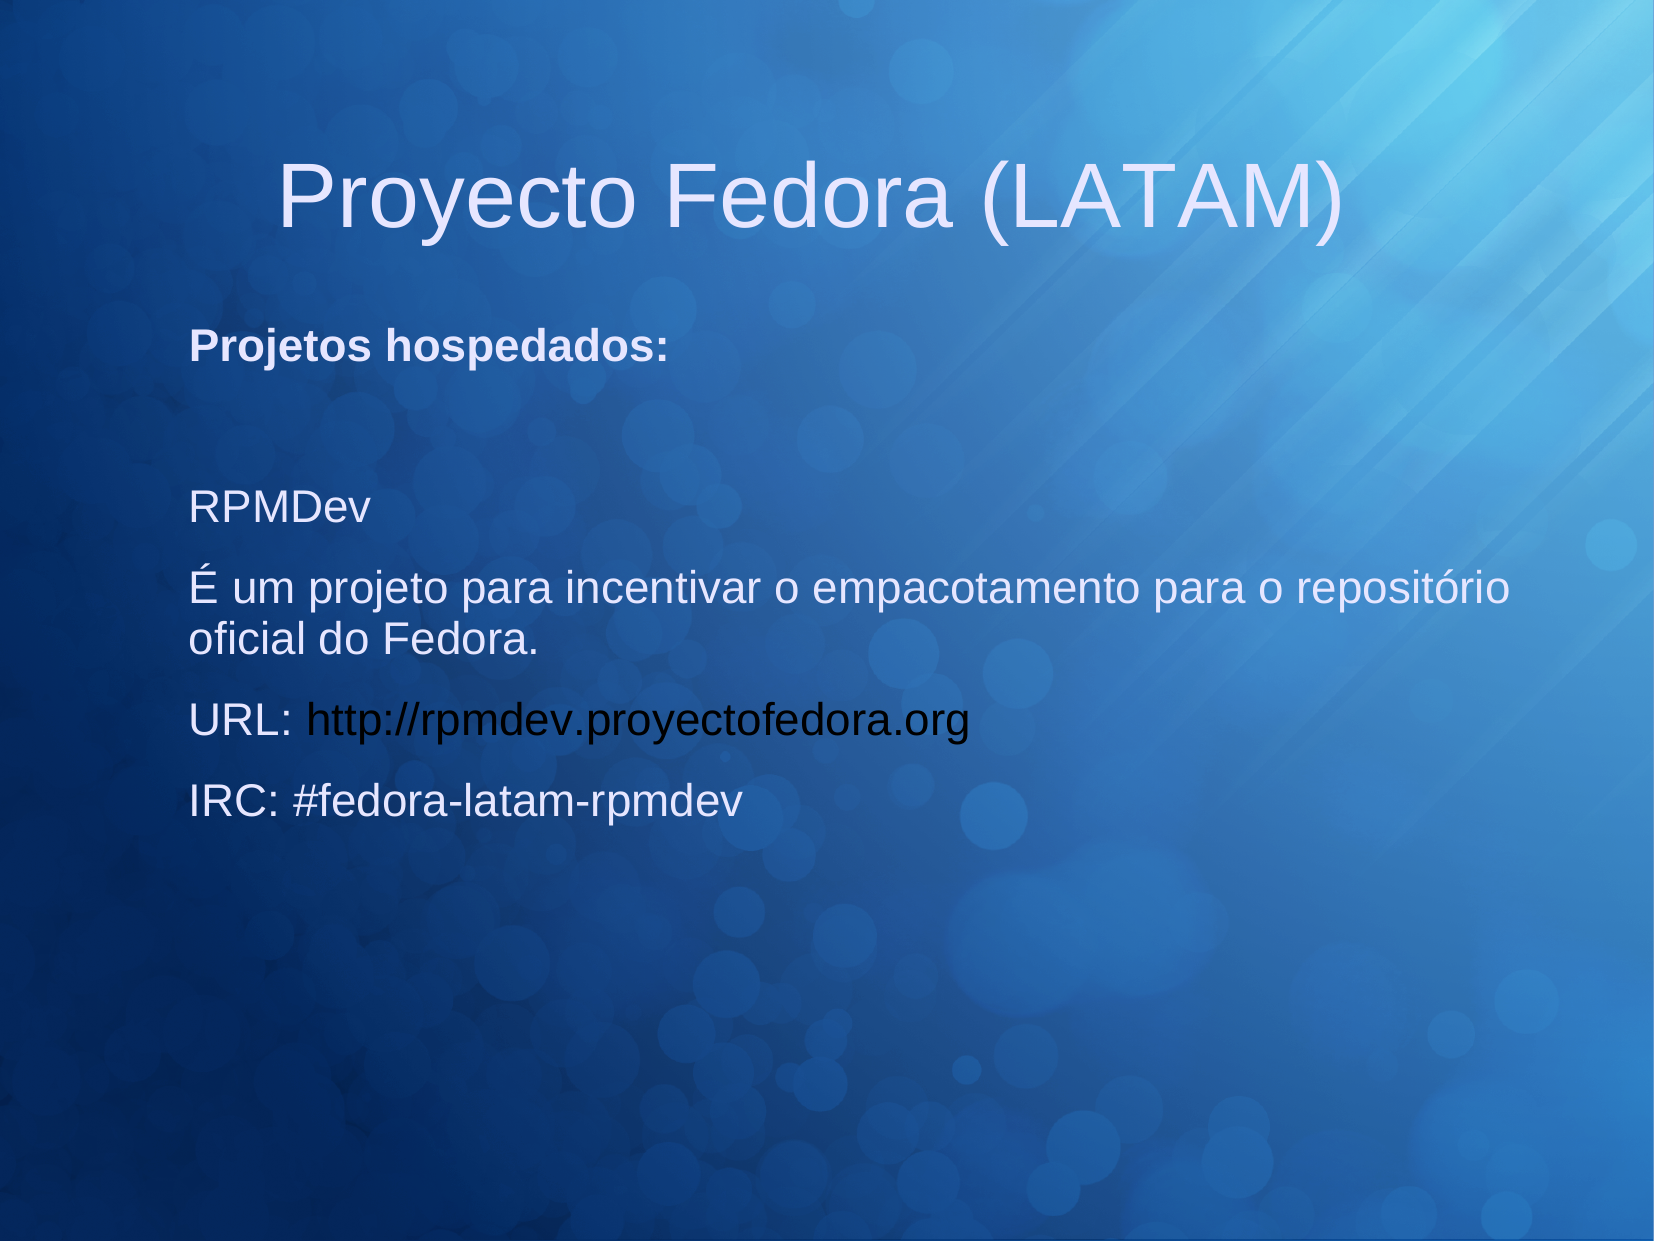

# Proyecto Fedora (LATAM)
Projetos hospedados:
RPMDev
É um projeto para incentivar o empacotamento para o repositório oficial do Fedora.
URL: http://rpmdev.proyectofedora.org
IRC: #fedora-latam-rpmdev